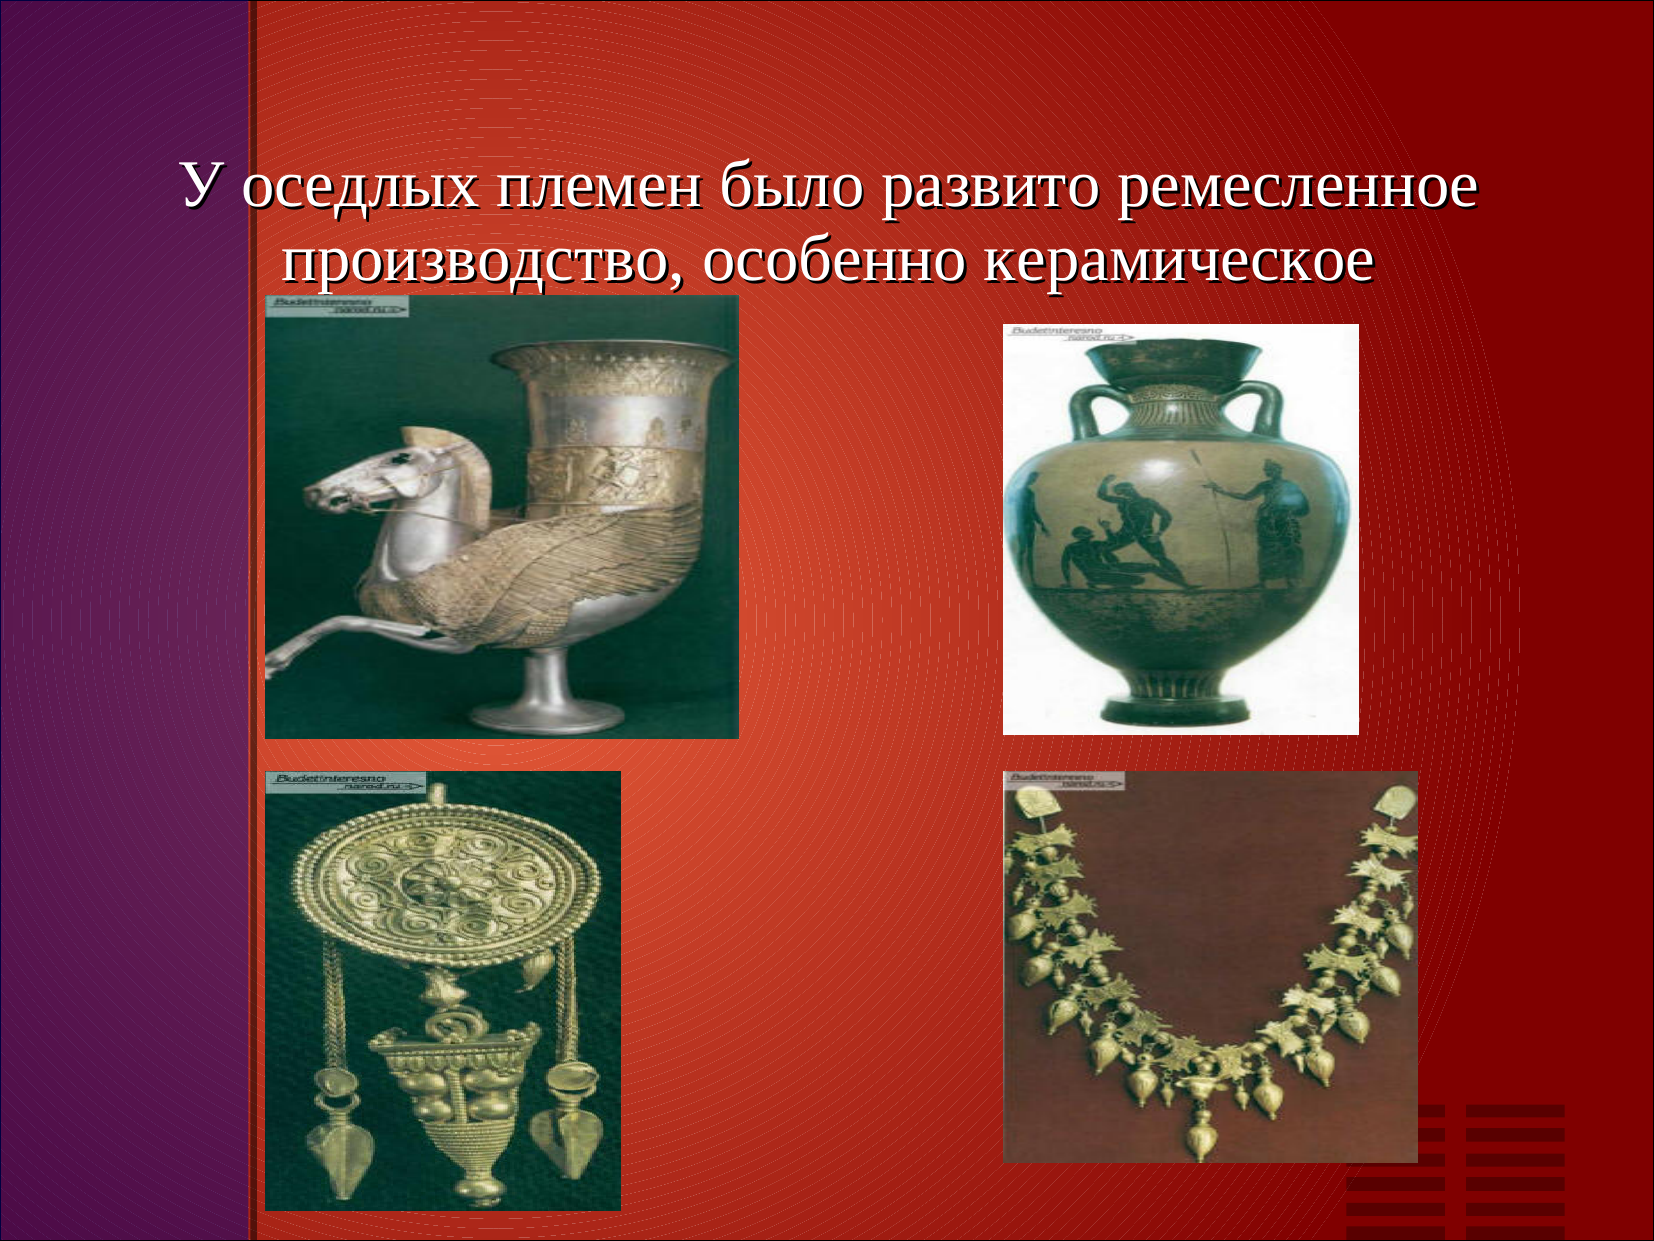

# У оседлых племен было развито ремесленное производство, особенно керамическое